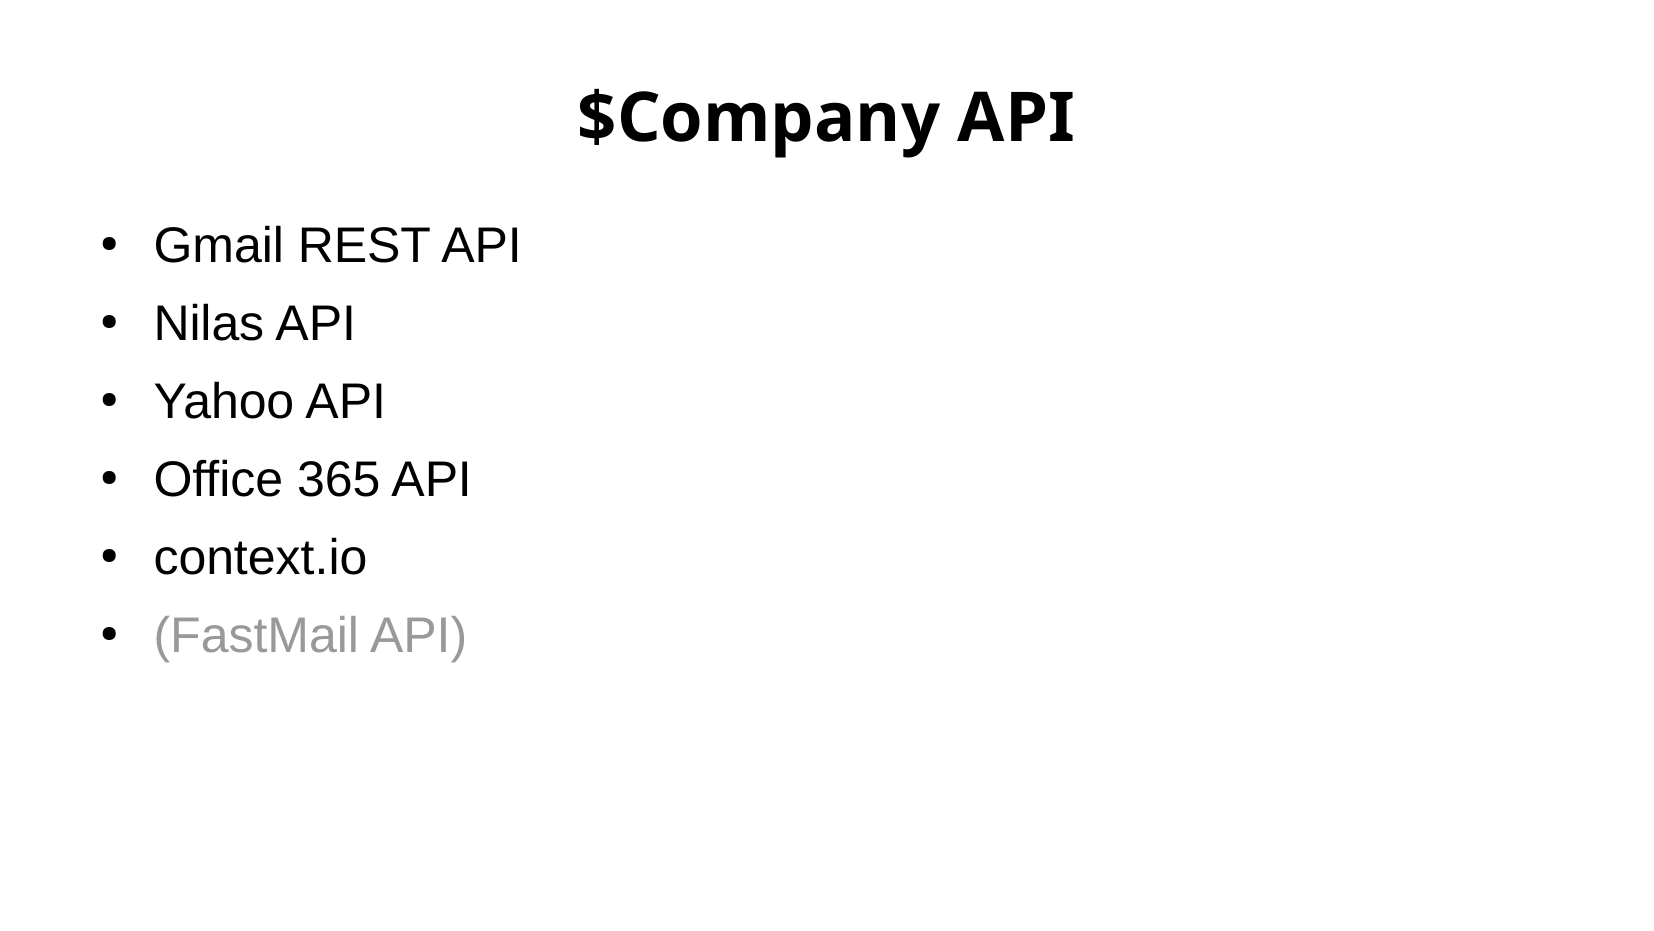

# $Company API
Gmail REST API
Nilas API
Yahoo API
Office 365 API
context.io
(FastMail API)